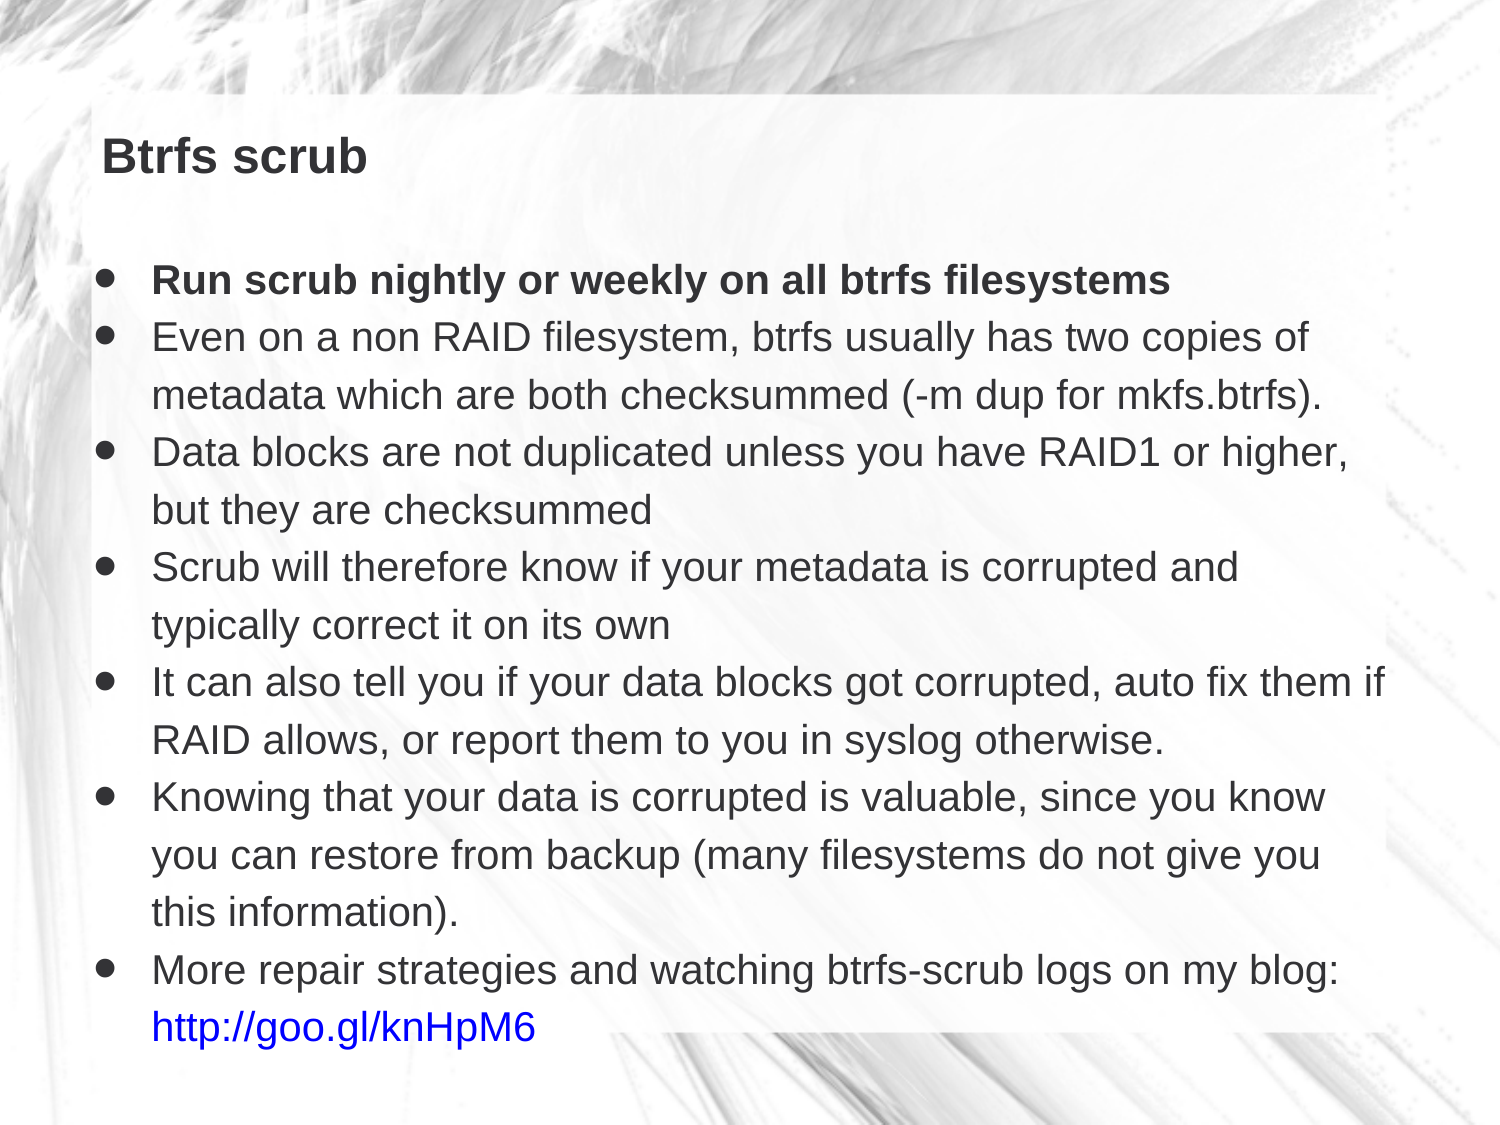

# Btrfs scrub
Run scrub nightly or weekly on all btrfs filesystems
Even on a non RAID filesystem, btrfs usually has two copies of metadata which are both checksummed (-m dup for mkfs.btrfs).
Data blocks are not duplicated unless you have RAID1 or higher, but they are checksummed
Scrub will therefore know if your metadata is corrupted and typically correct it on its own
It can also tell you if your data blocks got corrupted, auto fix them if RAID allows, or report them to you in syslog otherwise.
Knowing that your data is corrupted is valuable, since you know you can restore from backup (many filesystems do not give you this information).
More repair strategies and watching btrfs-scrub logs on my blog:
http://goo.gl/knHpM6